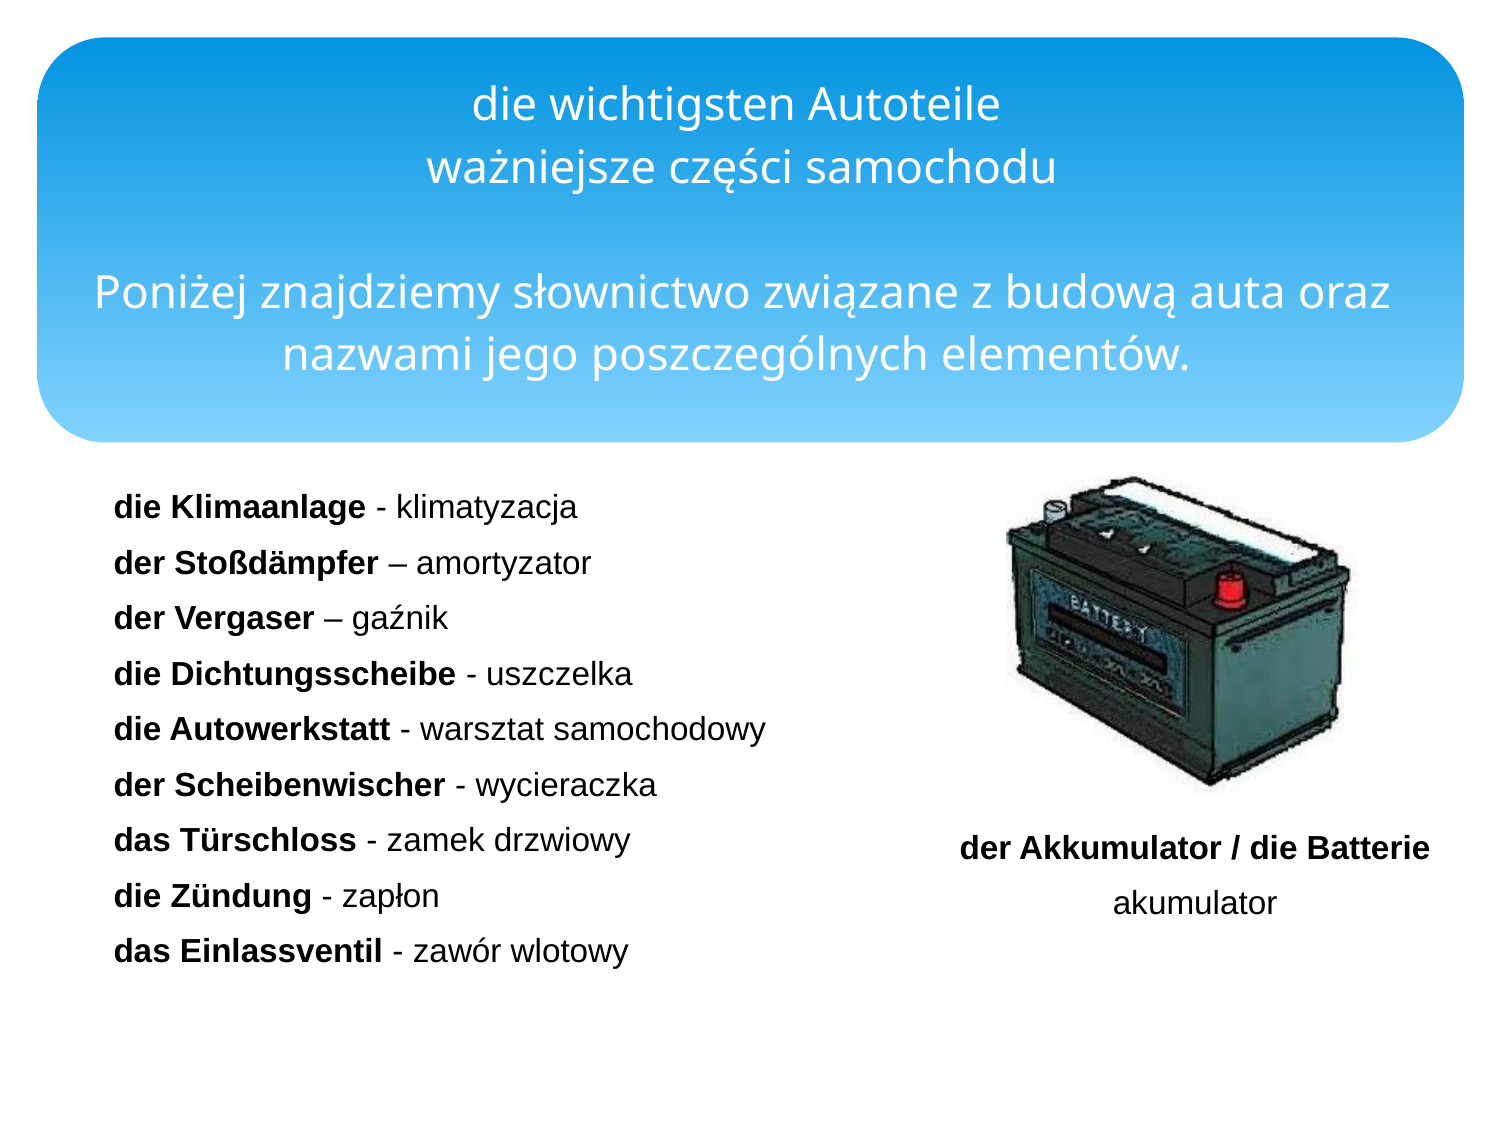

# die wichtigsten Autoteile ważniejsze części samochodu Poniżej znajdziemy słownictwo związane z budową auta oraz nazwami jego poszczególnych elementów.
die Klimaanlage - klimatyzacja
der Stoßdämpfer – amortyzator
der Vergaser – gaźnik
die Dichtungsscheibe - uszczelka
die Autowerkstatt - warsztat samochodowy
der Scheibenwischer - wycieraczka
das Türschloss - zamek drzwiowy
die Zündung - zapłon
das Einlassventil - zawór wlotowy
der Akkumulator / die Batterie
akumulator